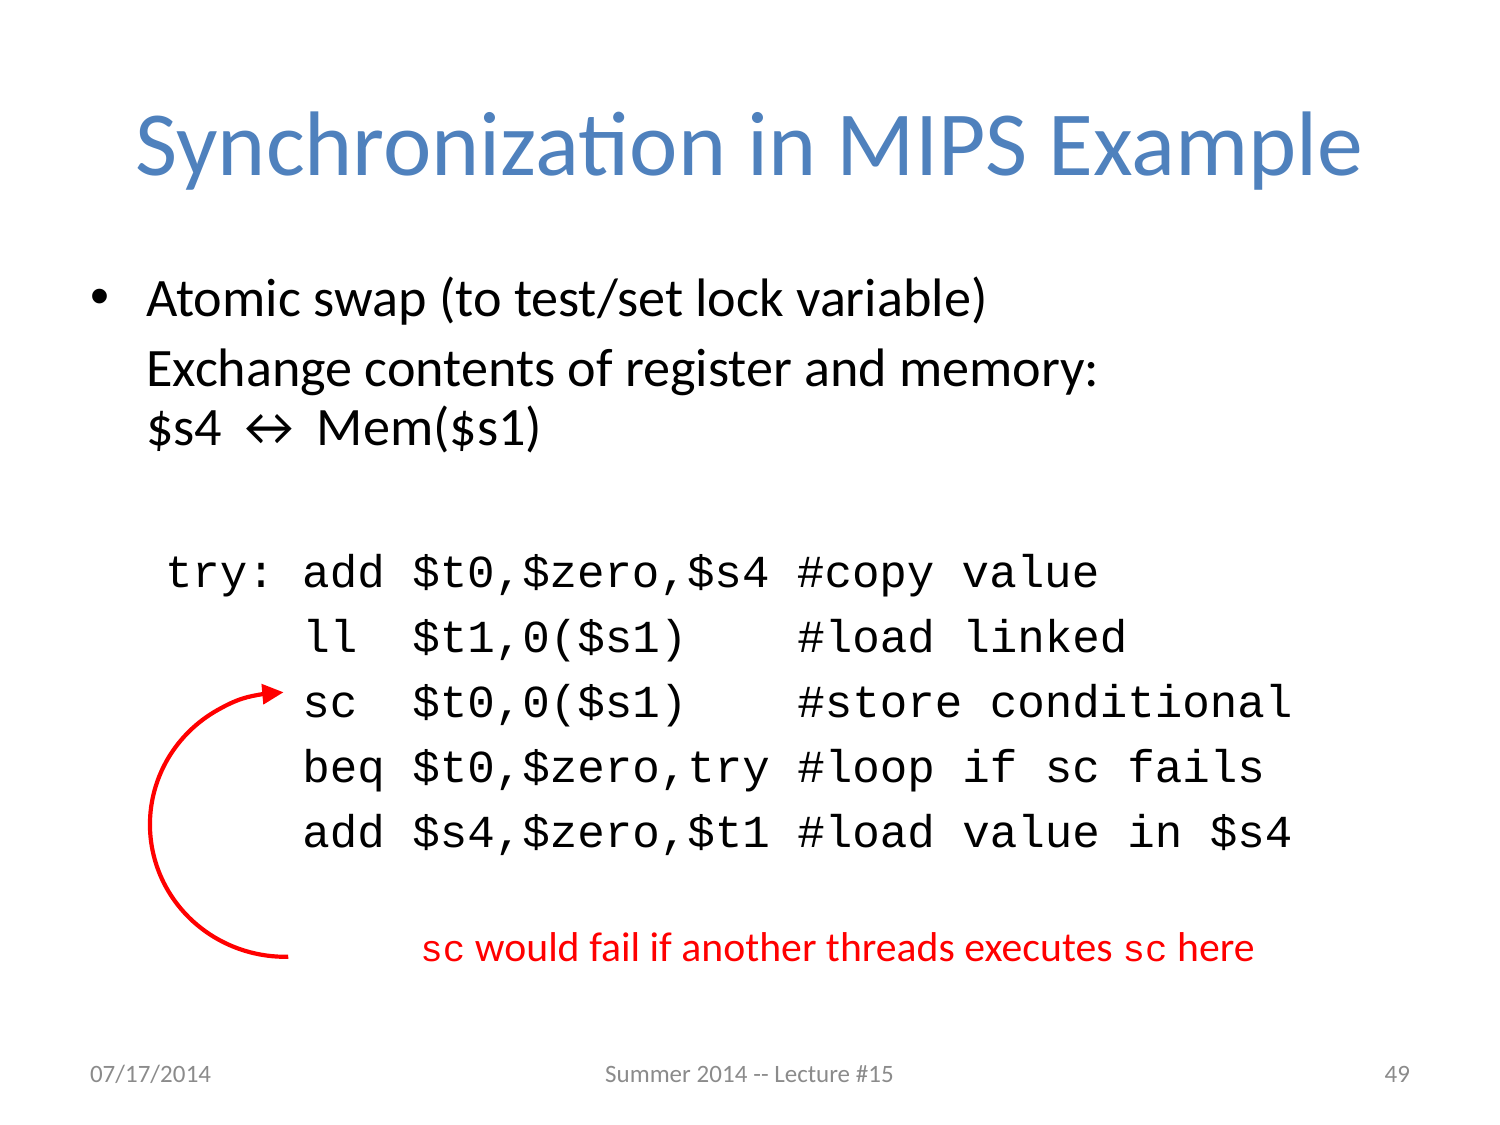

# Synchronization in MIPS Example
Atomic swap (to test/set lock variable)
	Exchange contents of register and memory:
$s4 ↔ Mem($s1)
try: add $t0,$zero,$s4 #copy value
 ll $t1,0($s1) #load linked
 sc $t0,0($s1) #store conditional
 beq $t0,$zero,try #loop if sc fails
 add $s4,$zero,$t1 #load value in $s4
sc would fail if another threads executes sc here
07/17/2014
Summer 2014 -- Lecture #15